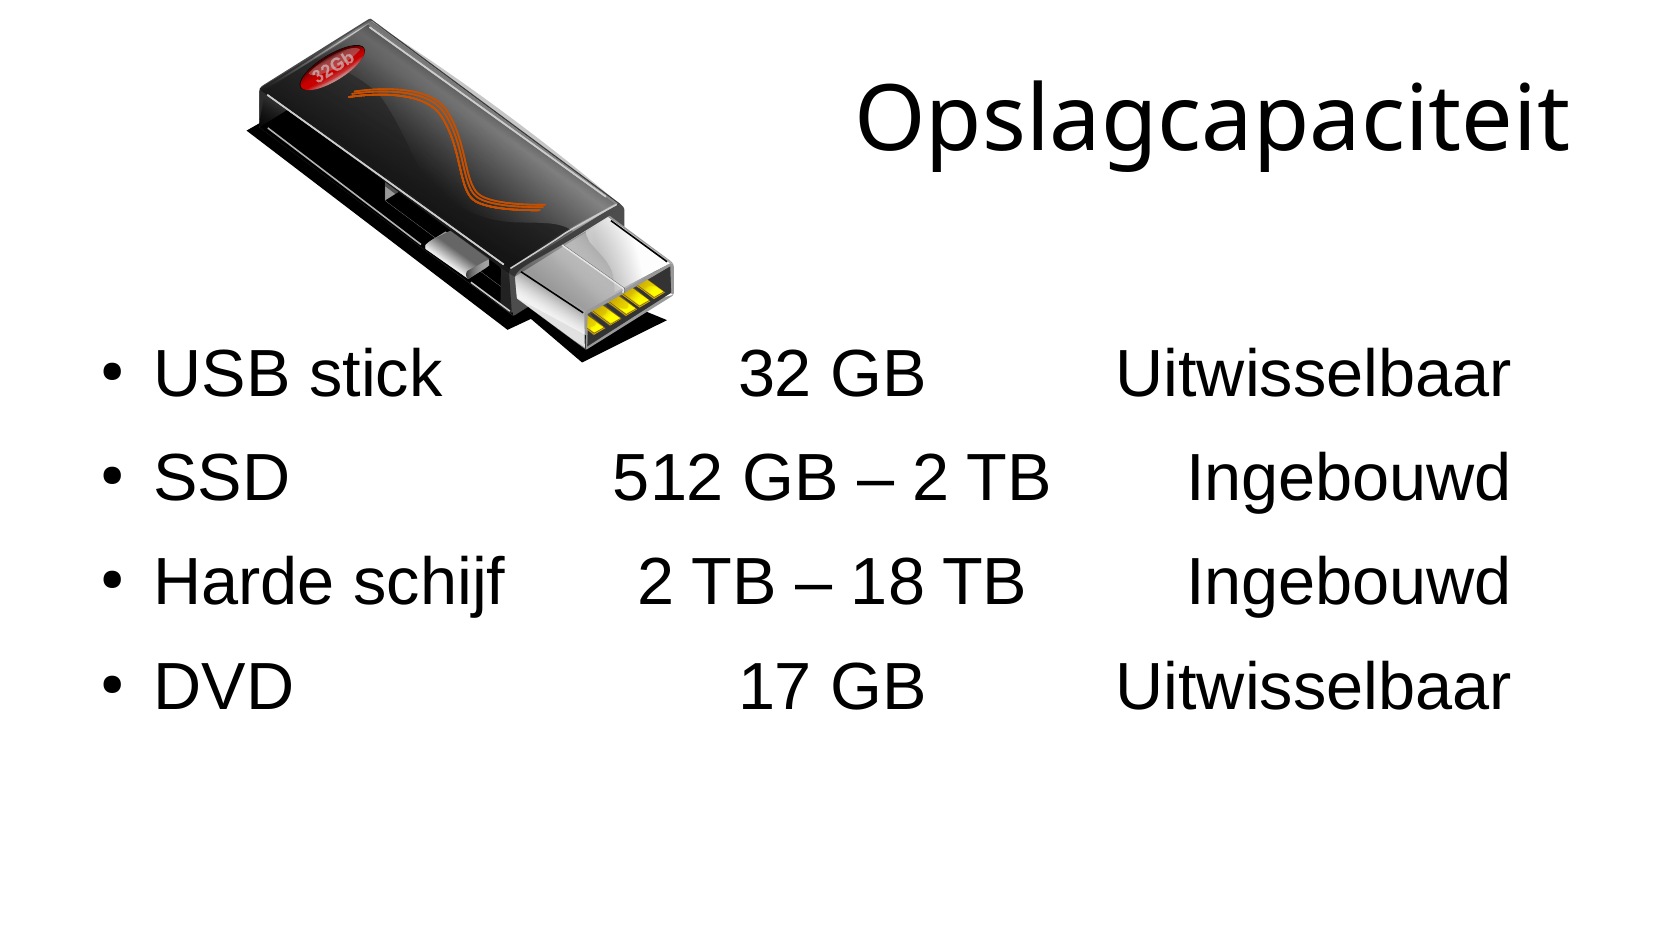

# Opslagcapaciteit
USB stick	32 GB	Uitwisselbaar
SSD	512 GB – 2 TB	Ingebouwd
Harde schijf	2 TB – 18 TB	Ingebouwd
DVD	17 GB	Uitwisselbaar